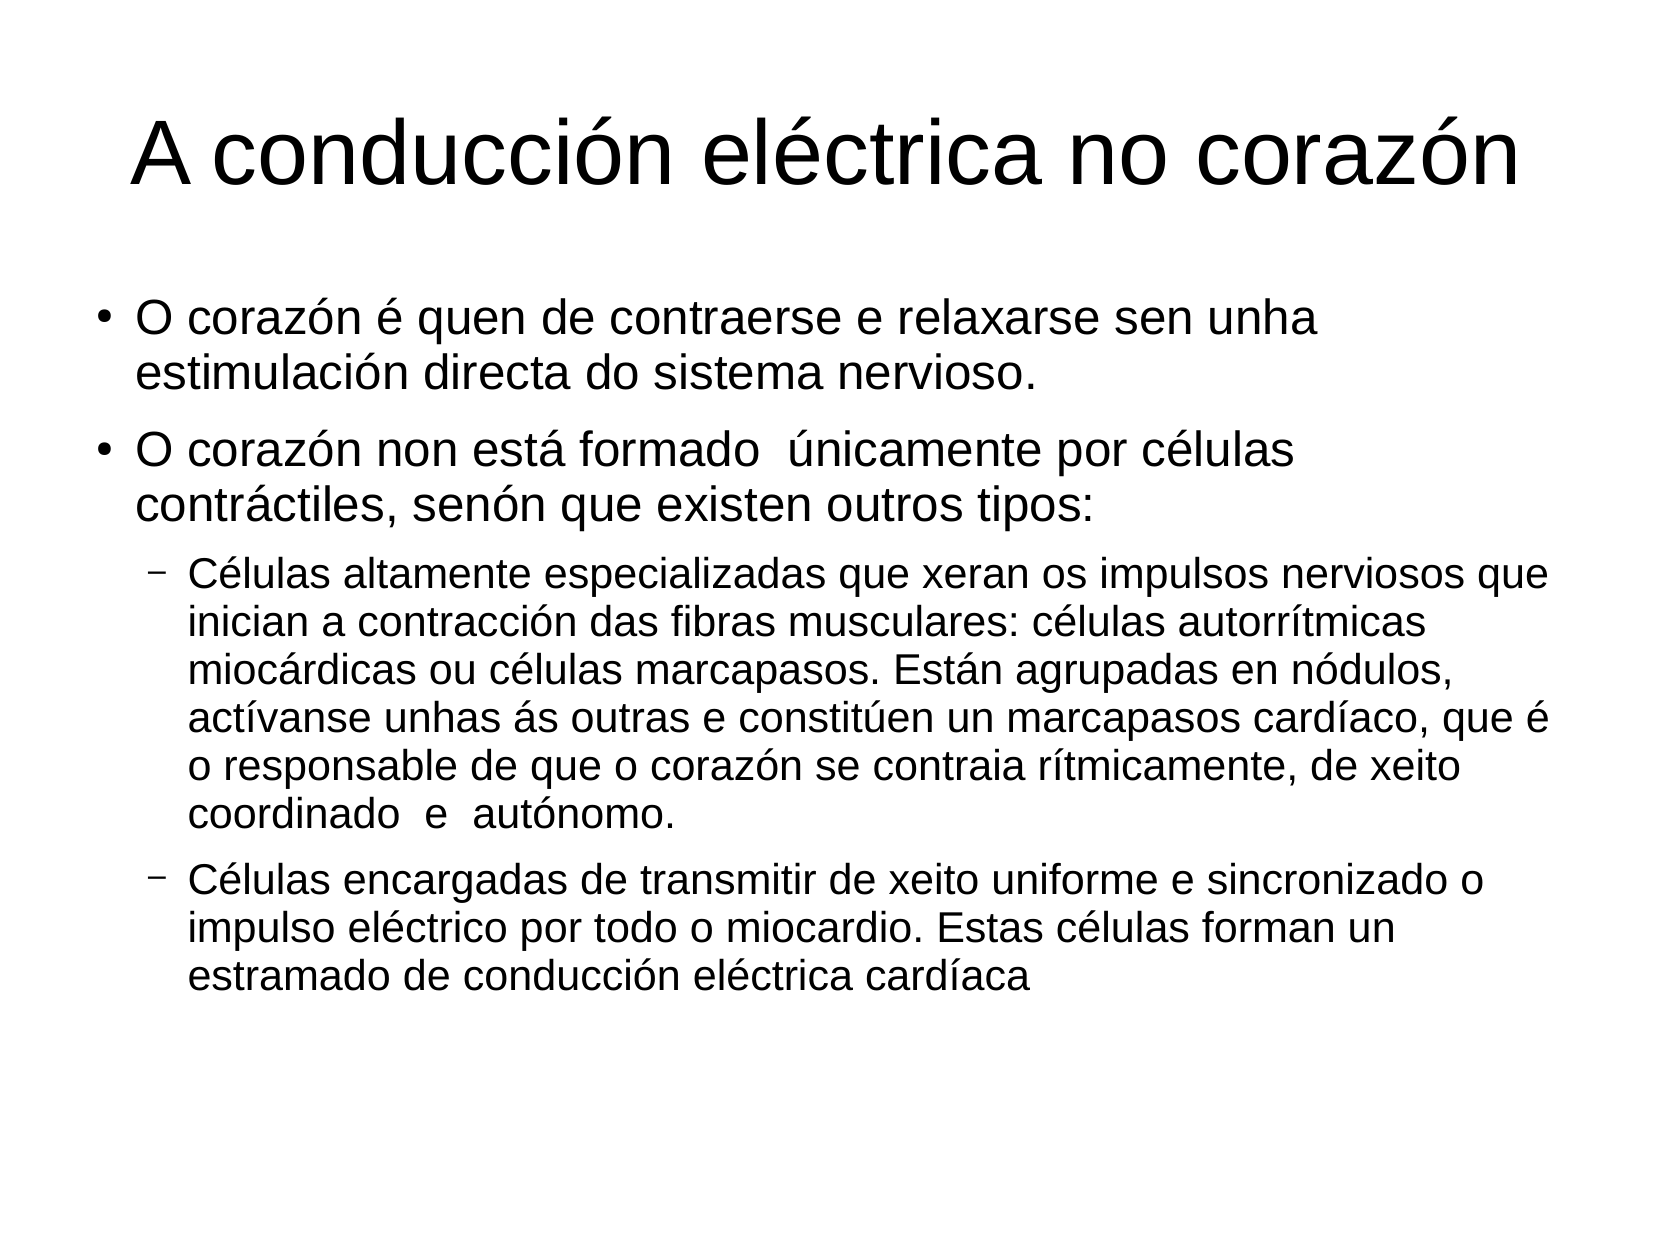

# A conducción eléctrica no corazón
O corazón é quen de contraerse e relaxarse sen unha estimulación directa do sistema nervioso.
O corazón non está formado únicamente por células contráctiles, senón que existen outros tipos:
Células altamente especializadas que xeran os impulsos nerviosos que inician a contracción das fibras musculares: células autorrítmicas miocárdicas ou células marcapasos. Están agrupadas en nódulos, actívanse unhas ás outras e constitúen un marcapasos cardíaco, que é o responsable de que o corazón se contraia rítmicamente, de xeito coordinado e autónomo.
Células encargadas de transmitir de xeito uniforme e sincronizado o impulso eléctrico por todo o miocardio. Estas células forman un estramado de conducción eléctrica cardíaca